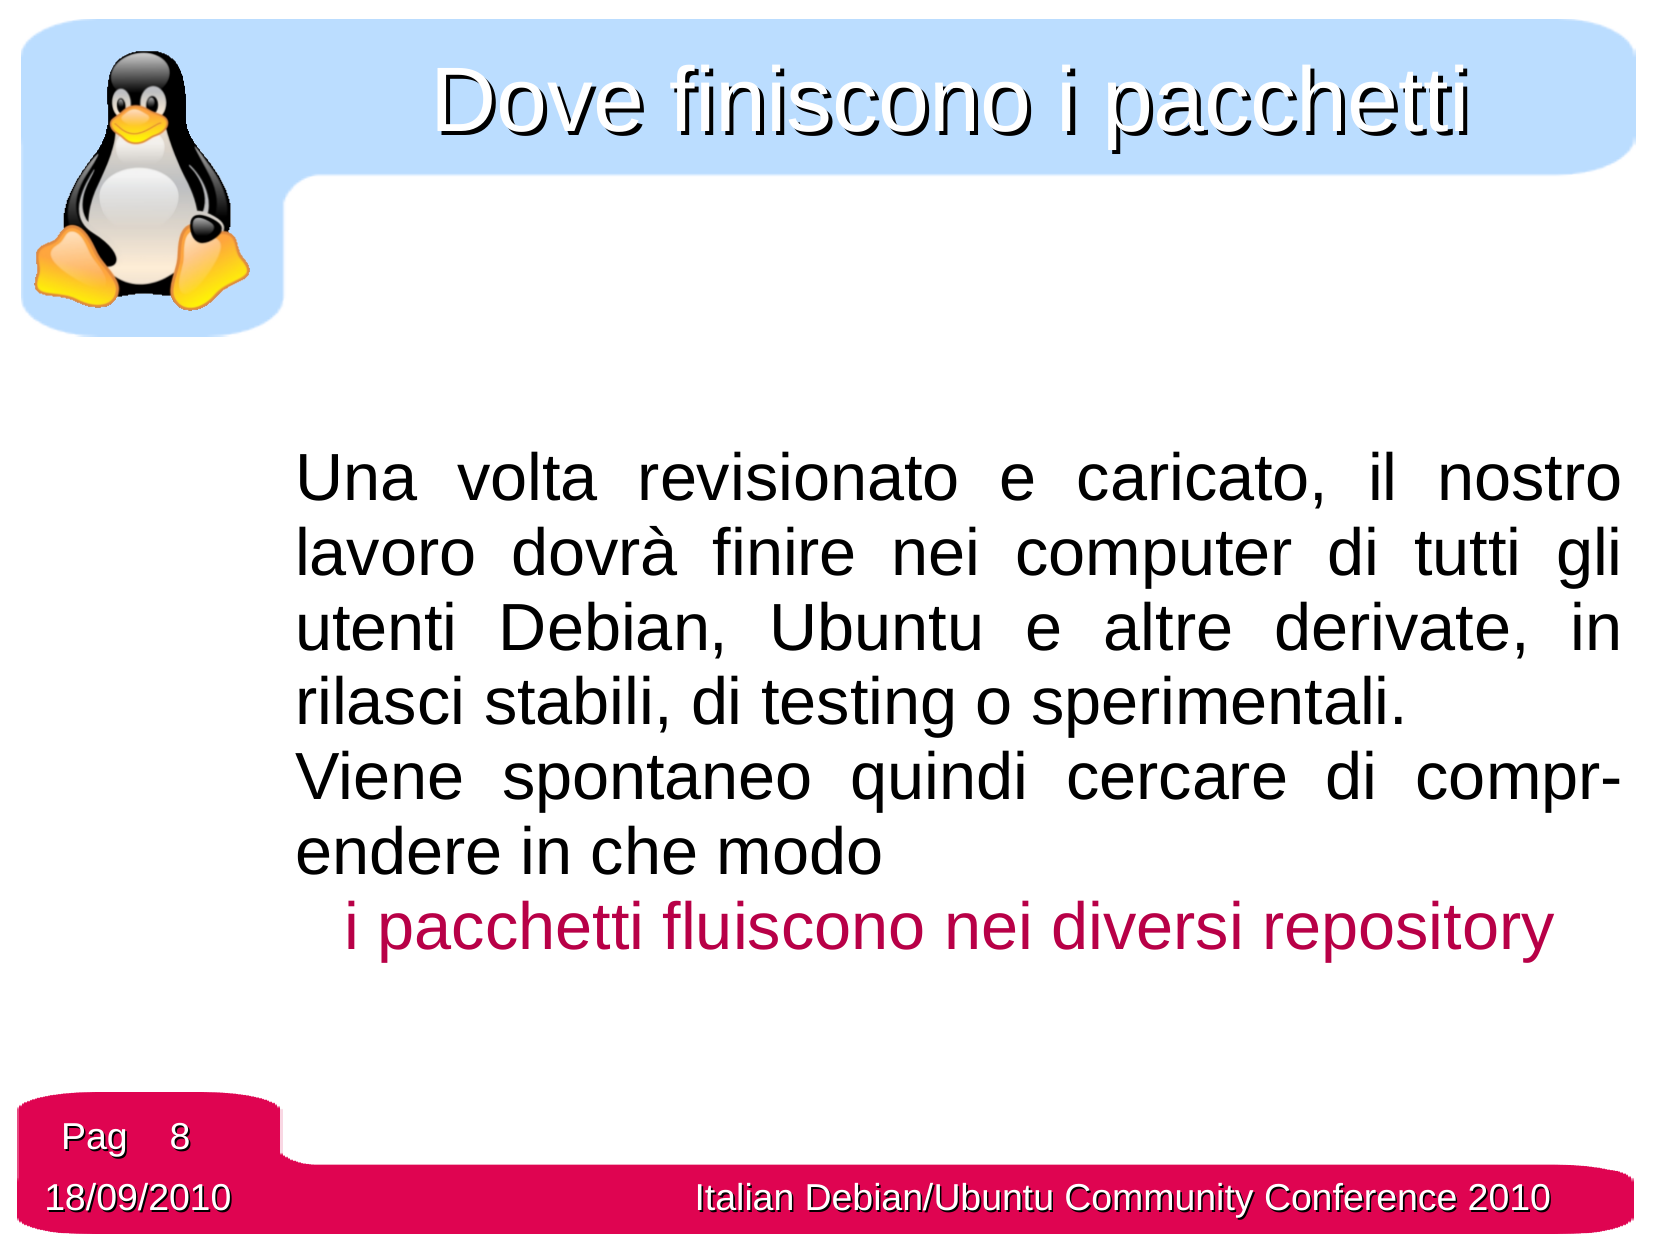

# Dove finiscono i pacchetti
Una volta revisionato e caricato, il nostro lavoro dovrà finire nei computer di tutti gli utenti Debian, Ubuntu e altre derivate, in rilasci stabili, di testing o sperimentali.
Viene spontaneo quindi cercare di compr- endere in che modo
i pacchetti fluiscono nei diversi repository
Pag
Italian Debian/Ubuntu Community Conference 2010
18/09/2010